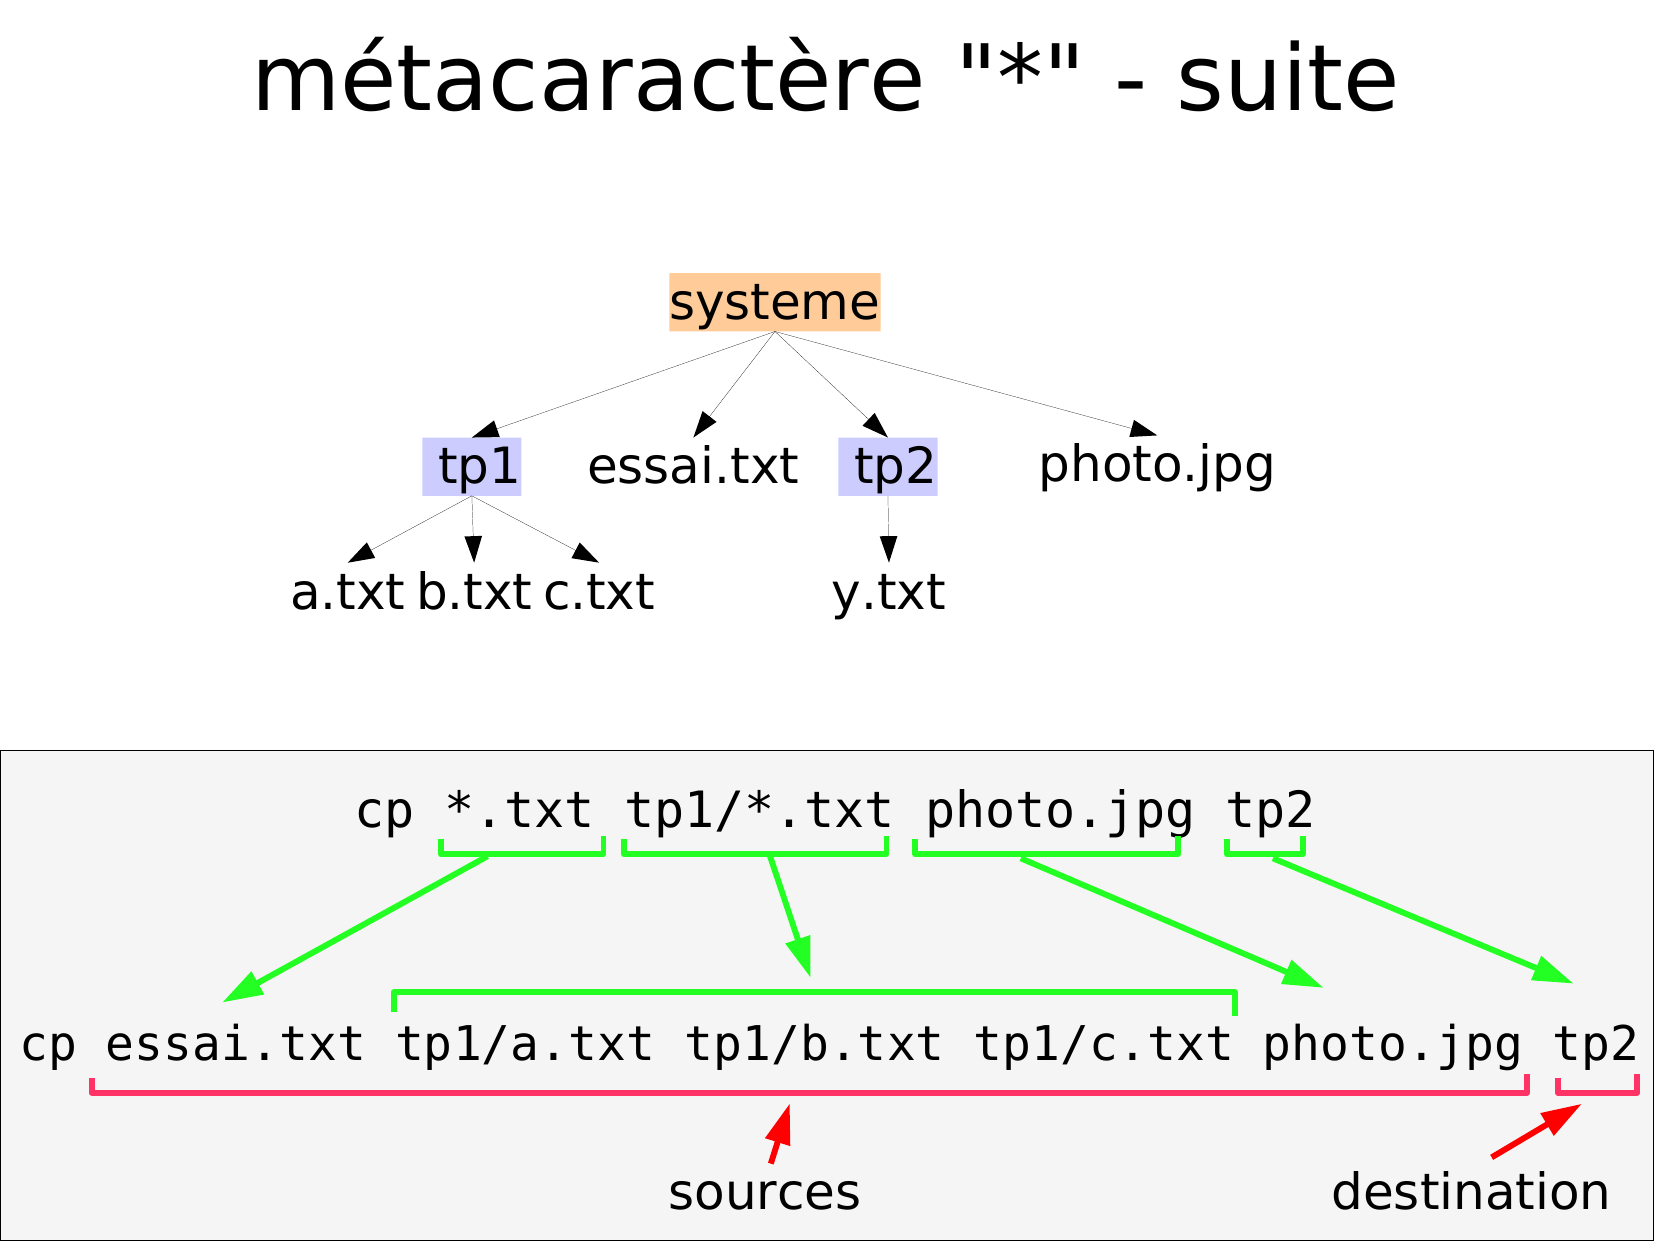

# métacaractère "*" - suite
systeme
photo.jpg
 tp1
essai.txt
 tp2
c.txt
a.txt
b.txt
y.txt
cp *.txt tp1/*.txt photo.jpg tp2
cp essai.txt tp1/a.txt tp1/b.txt tp1/c.txt photo.jpg tp2
destination
sources